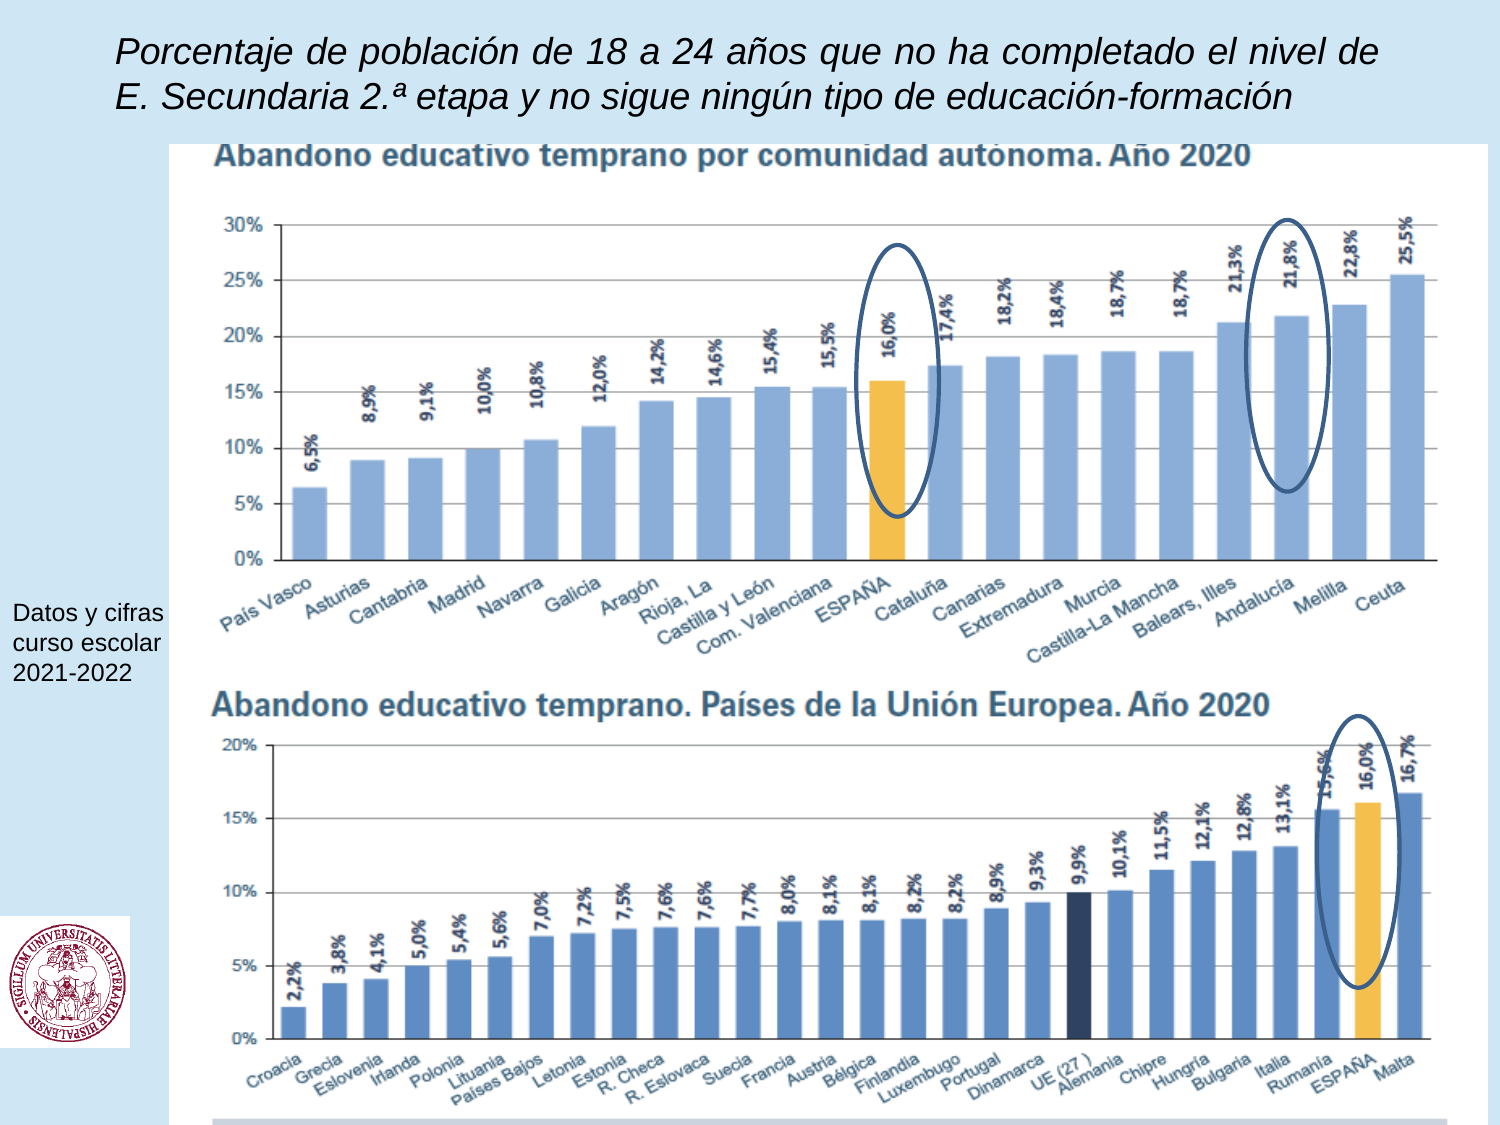

Porcentaje de población de 18 a 24 años que no ha completado el nivel de E. Secundaria 2.ª etapa y no sigue ningún tipo de educación-formación
Datos y cifras
curso escolar 2021-2022